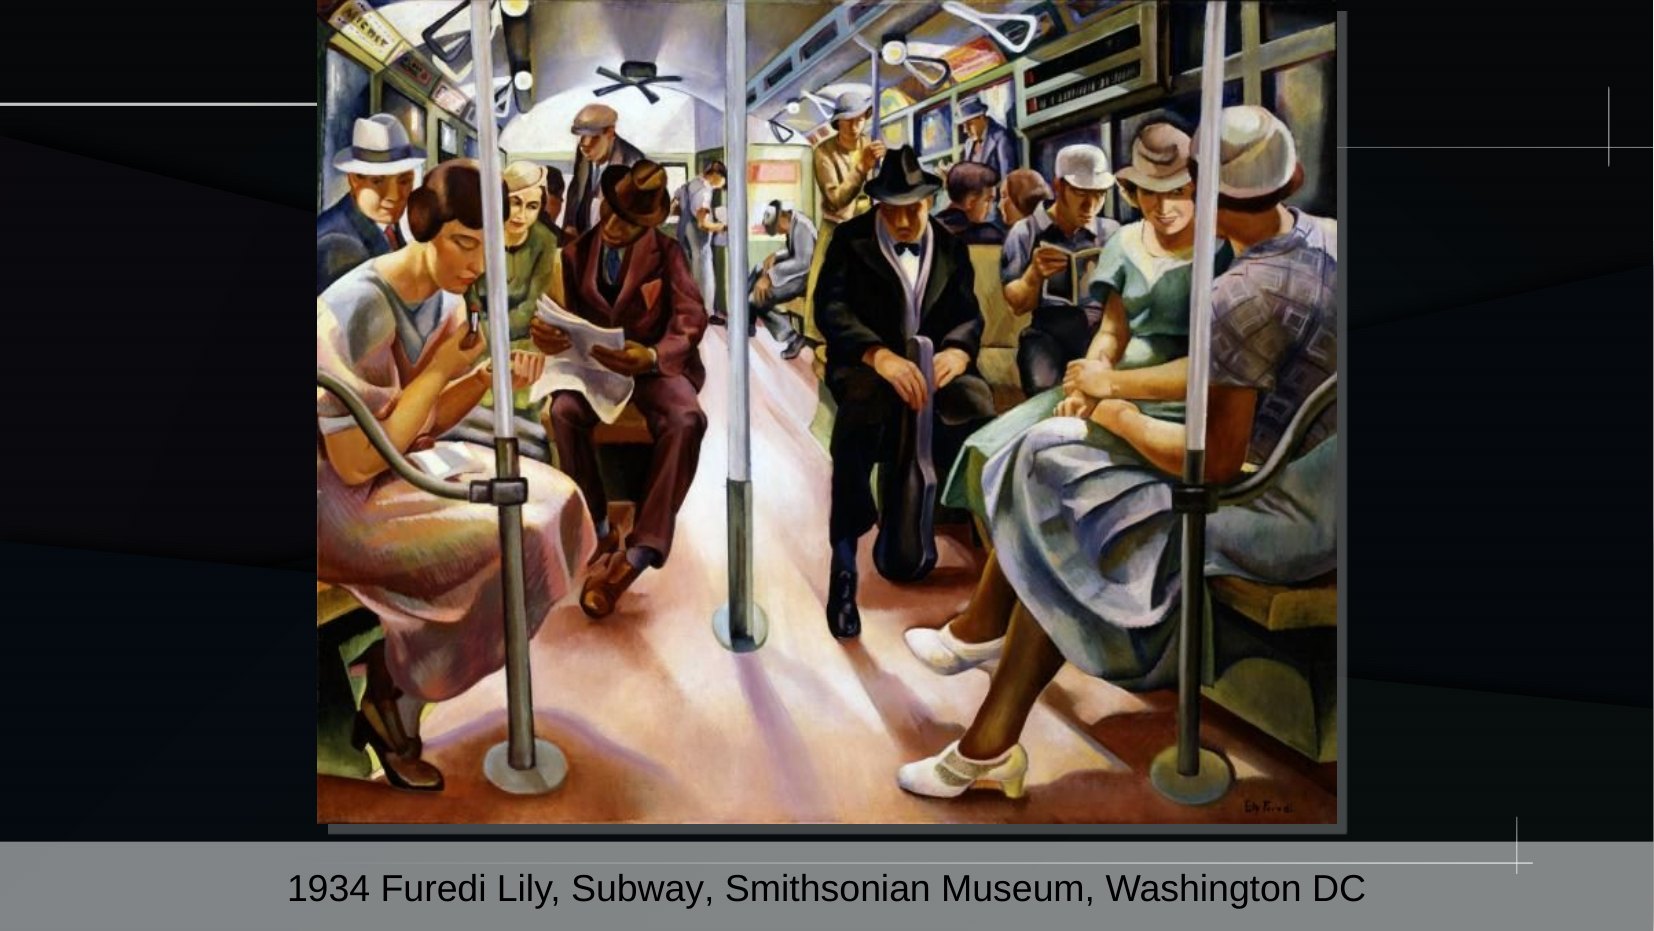

1934 Furedi Lily, Subway, Smithsonian Museum, Washington DC